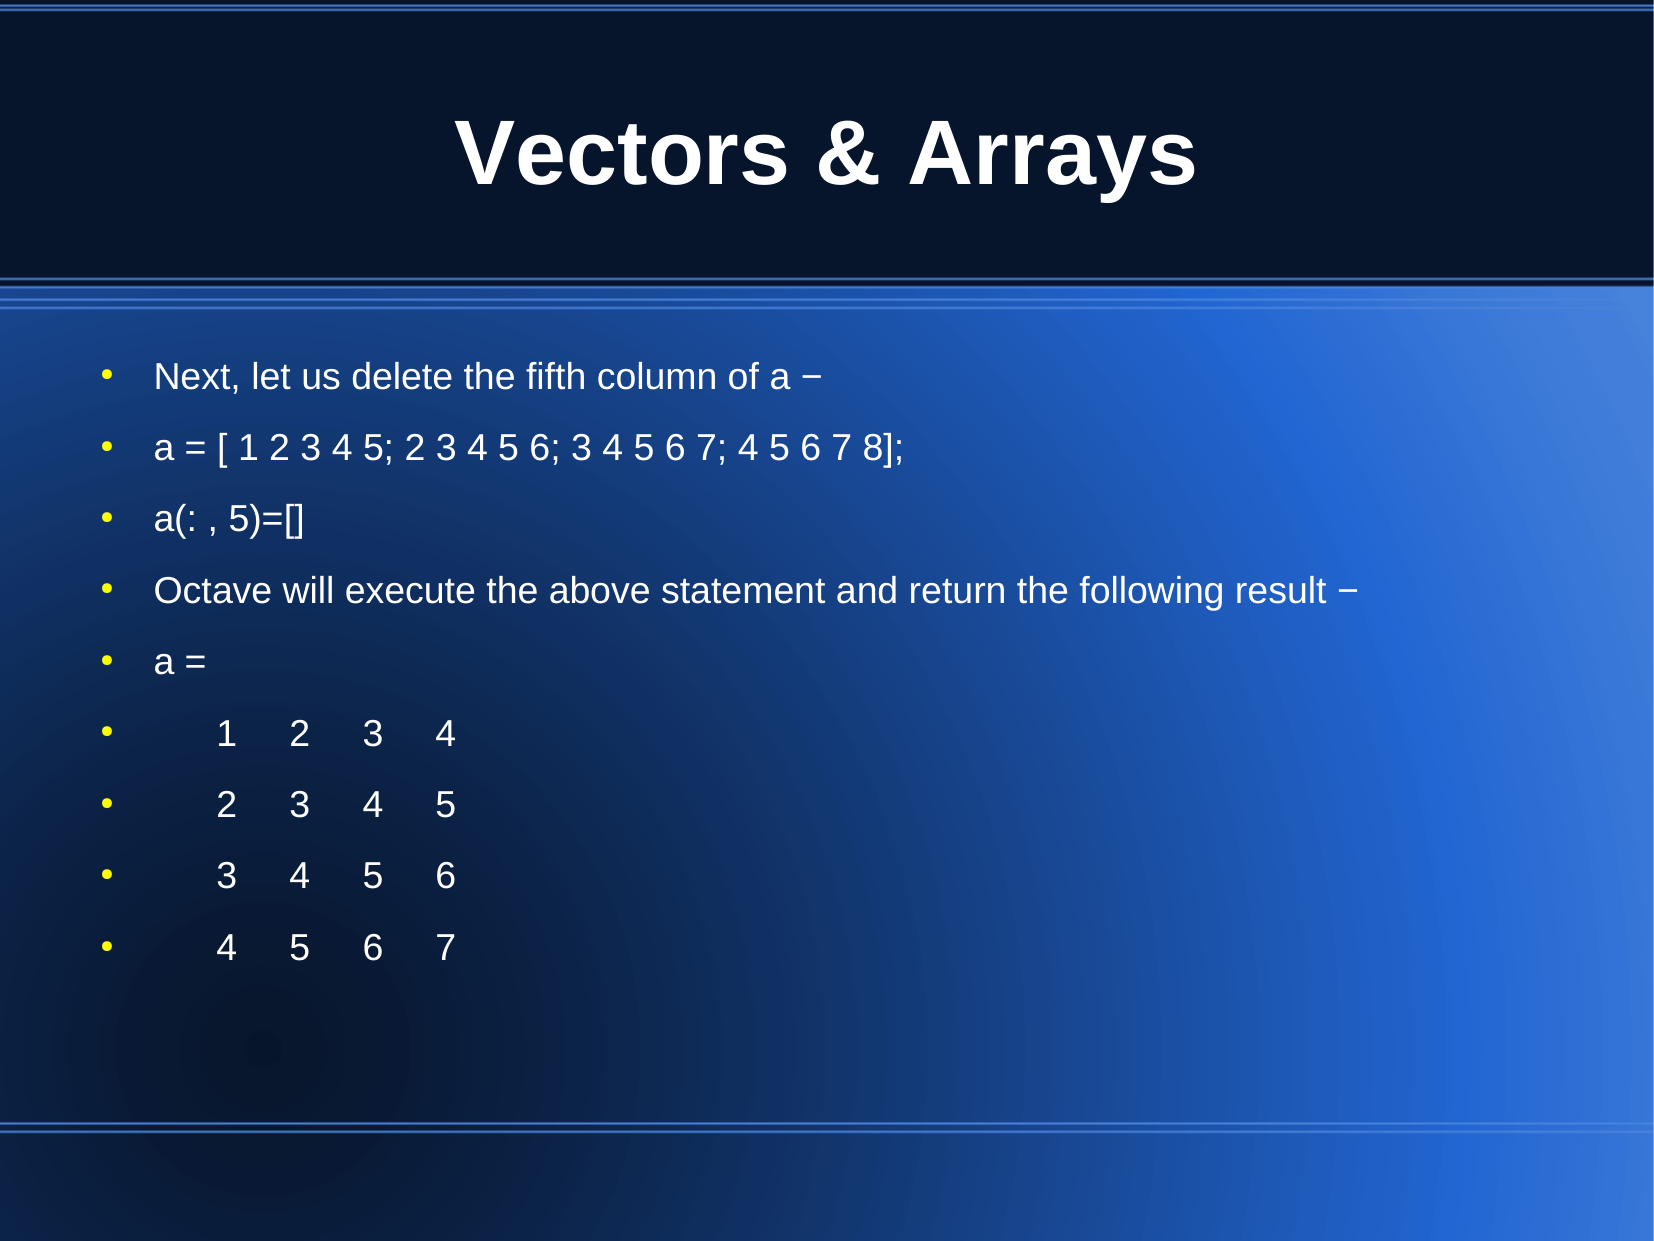

# Vectors & Arrays
Next, let us delete the fifth column of a −
a = [ 1 2 3 4 5; 2 3 4 5 6; 3 4 5 6 7; 4 5 6 7 8];
a(: , 5)=[]
Octave will execute the above statement and return the following result −
a =
 1 2 3 4
 2 3 4 5
 3 4 5 6
 4 5 6 7